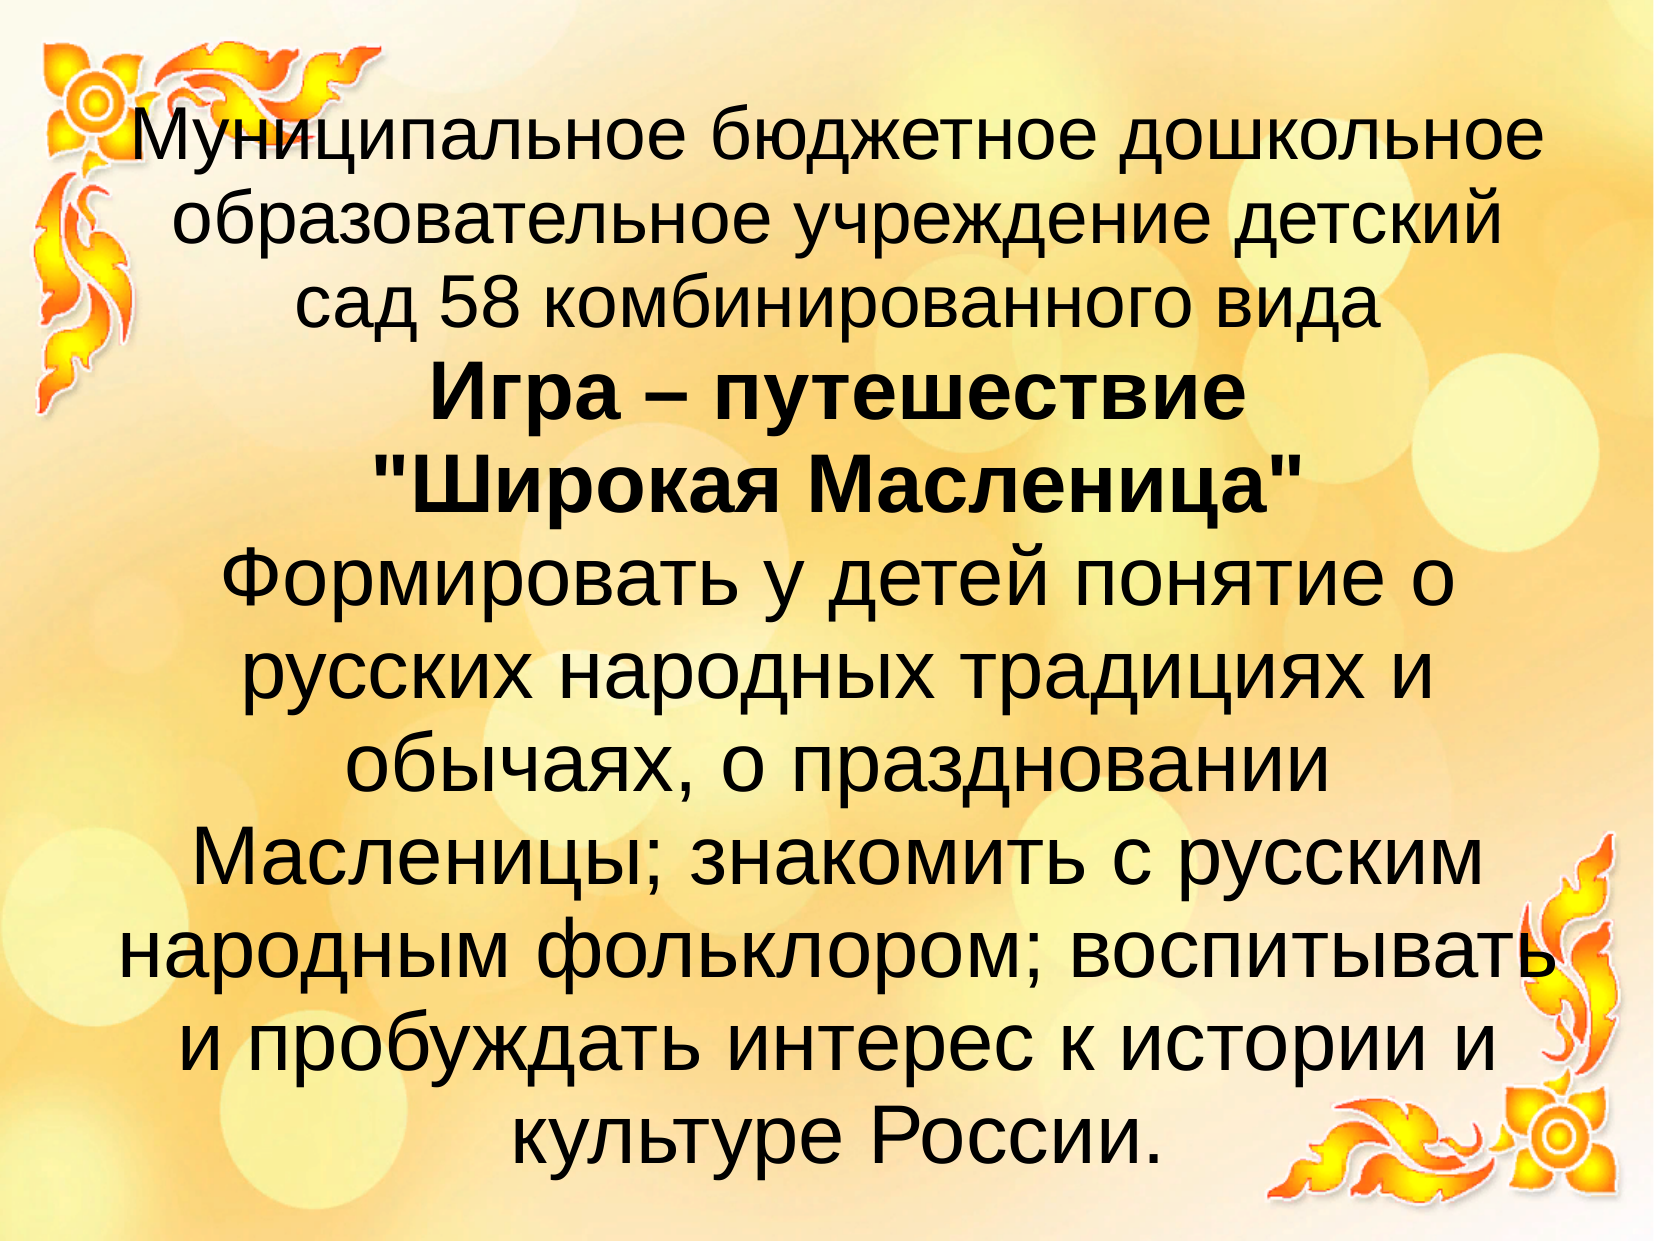

# Муниципальное бюджетное дошкольное образовательное учреждение детский сад 58 комбинированного вида Игра – путешествие "Широкая Масленица" Формировать у детей понятие о русских народных традициях и обычаях, о праздновании Масленицы; знакомить с русским народным фольклором; воспитывать и пробуждать интерес к истории и культуре России.